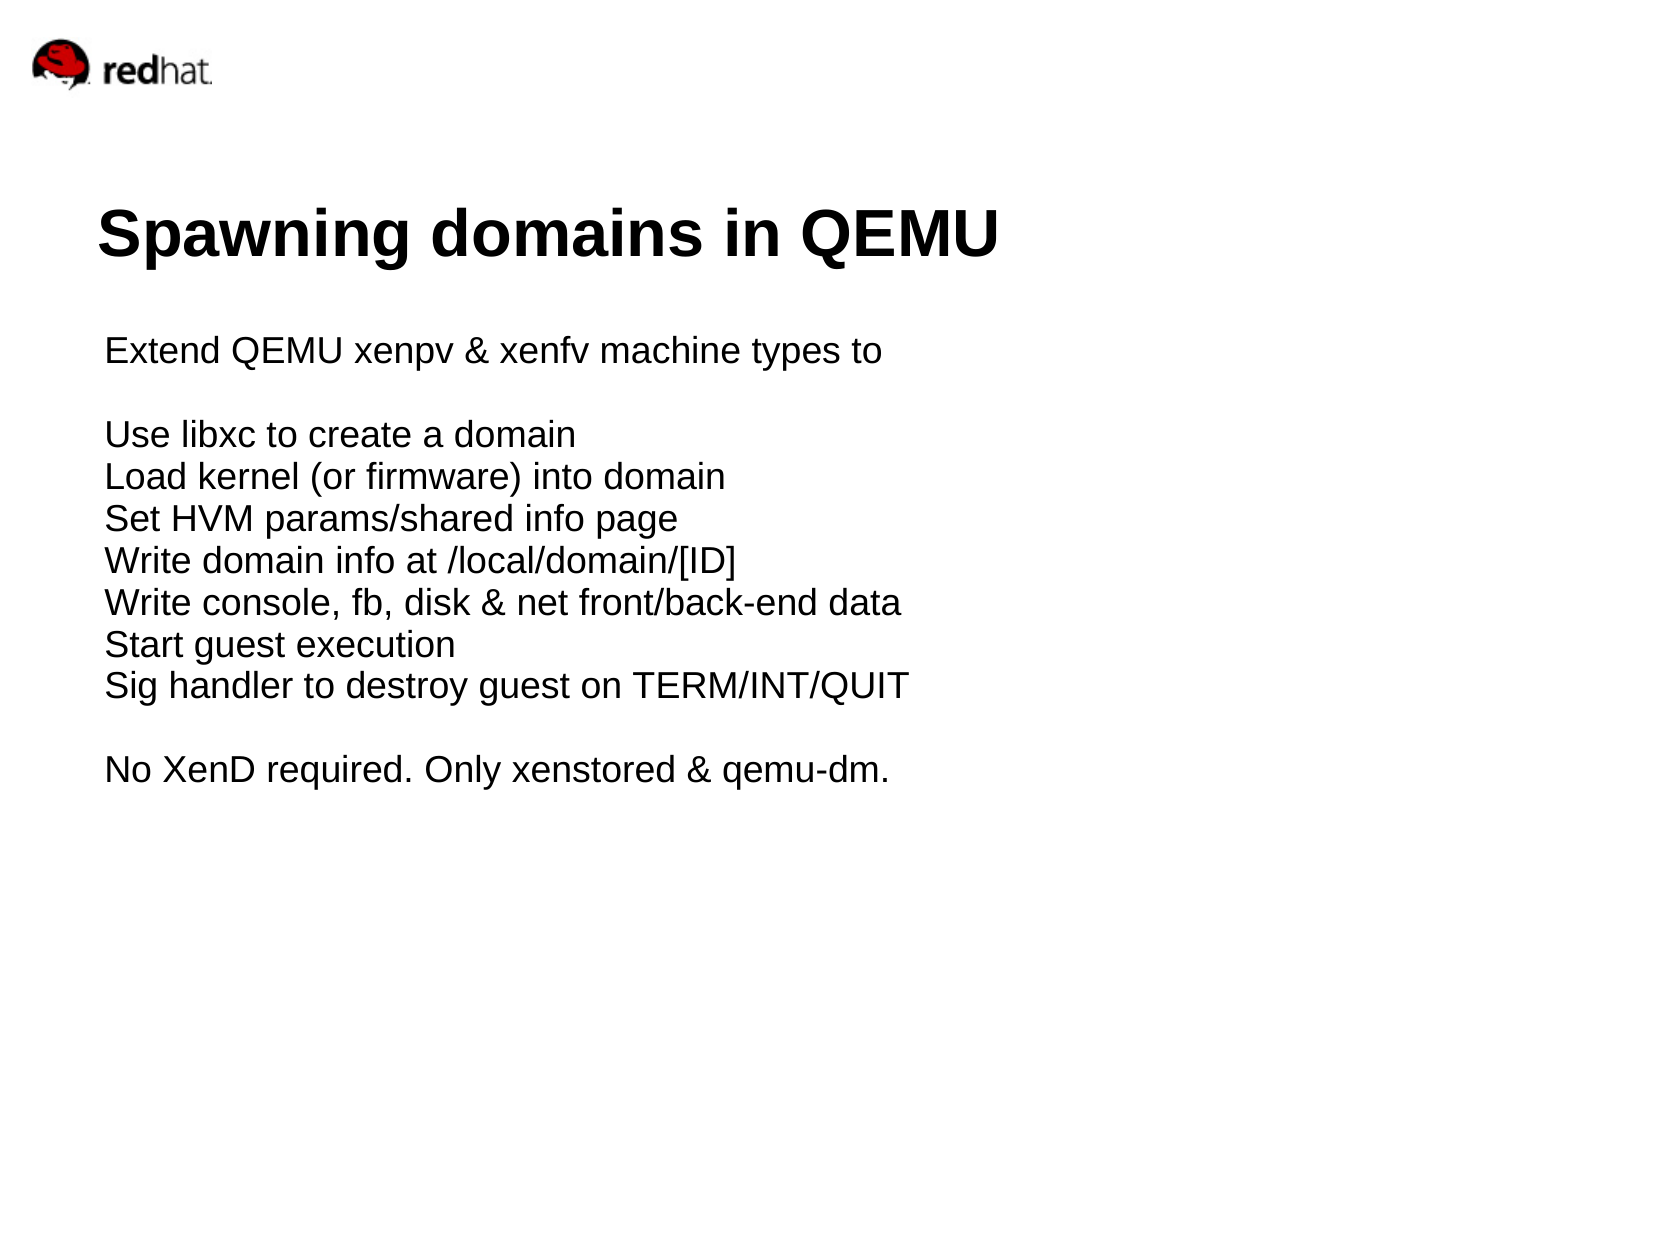

# Spawning domains in QEMU
Extend QEMU xenpv & xenfv machine types to
Use libxc to create a domain
Load kernel (or firmware) into domain
Set HVM params/shared info page
Write domain info at /local/domain/[ID]
Write console, fb, disk & net front/back-end data
Start guest execution
Sig handler to destroy guest on TERM/INT/QUIT
No XenD required. Only xenstored & qemu-dm.